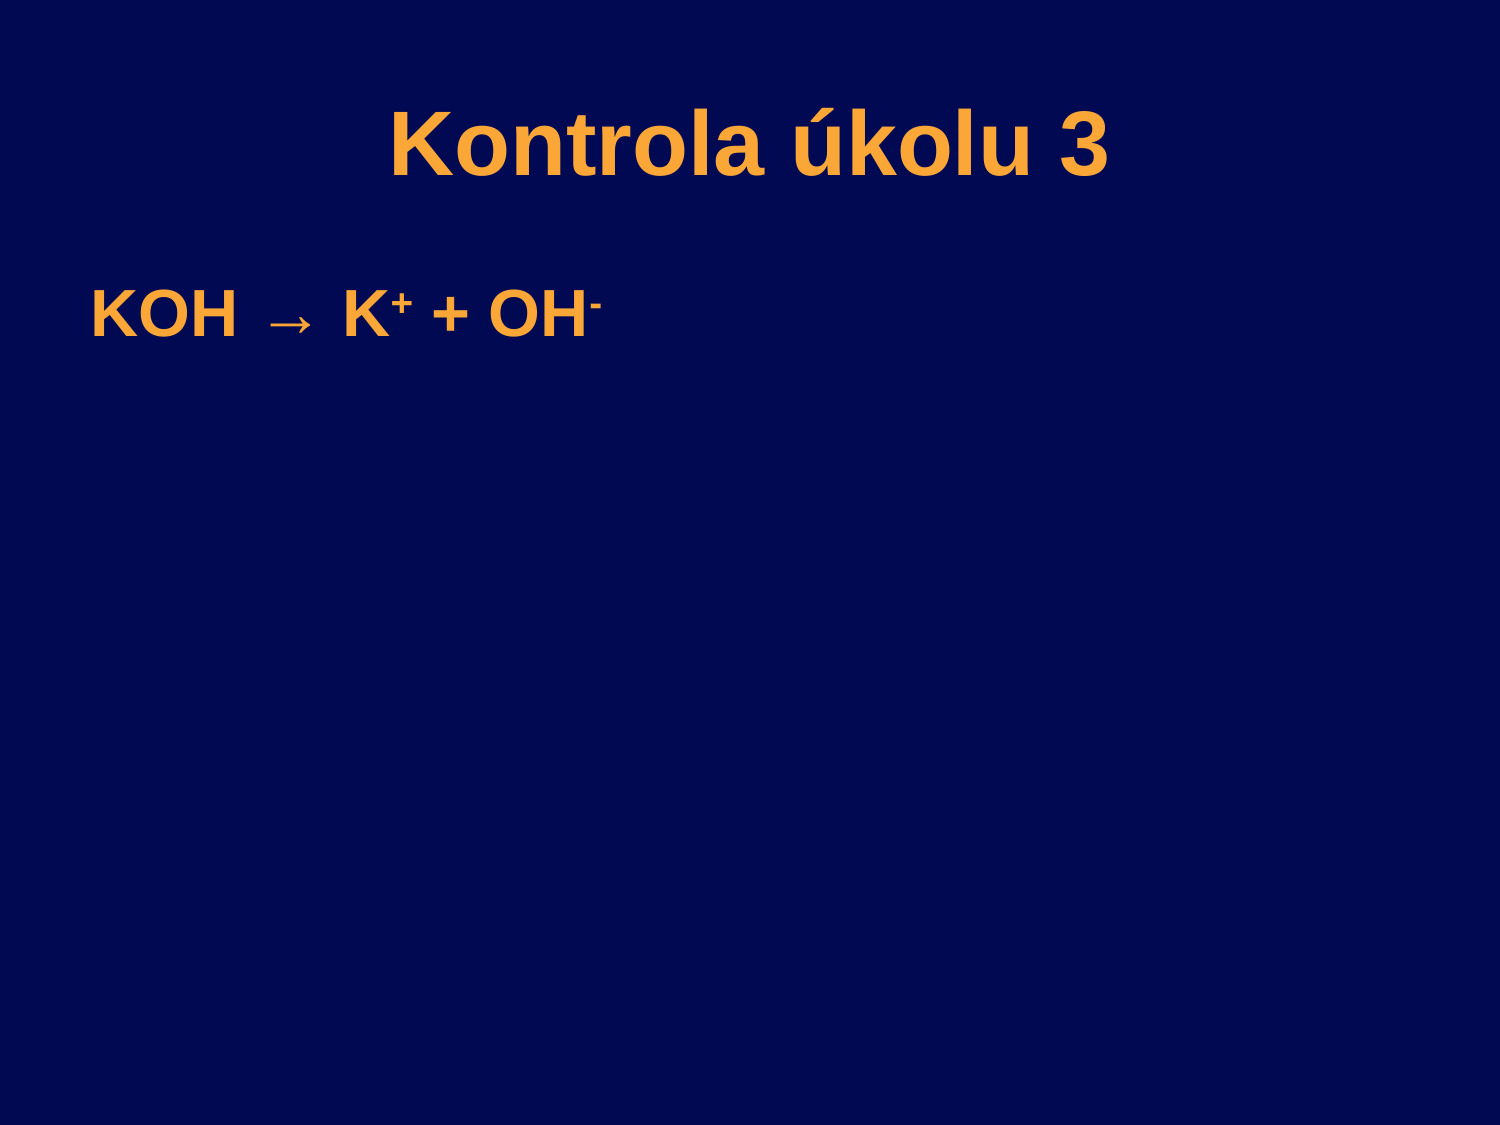

# Kontrola úkolu 3
KOH → K+ + OH-